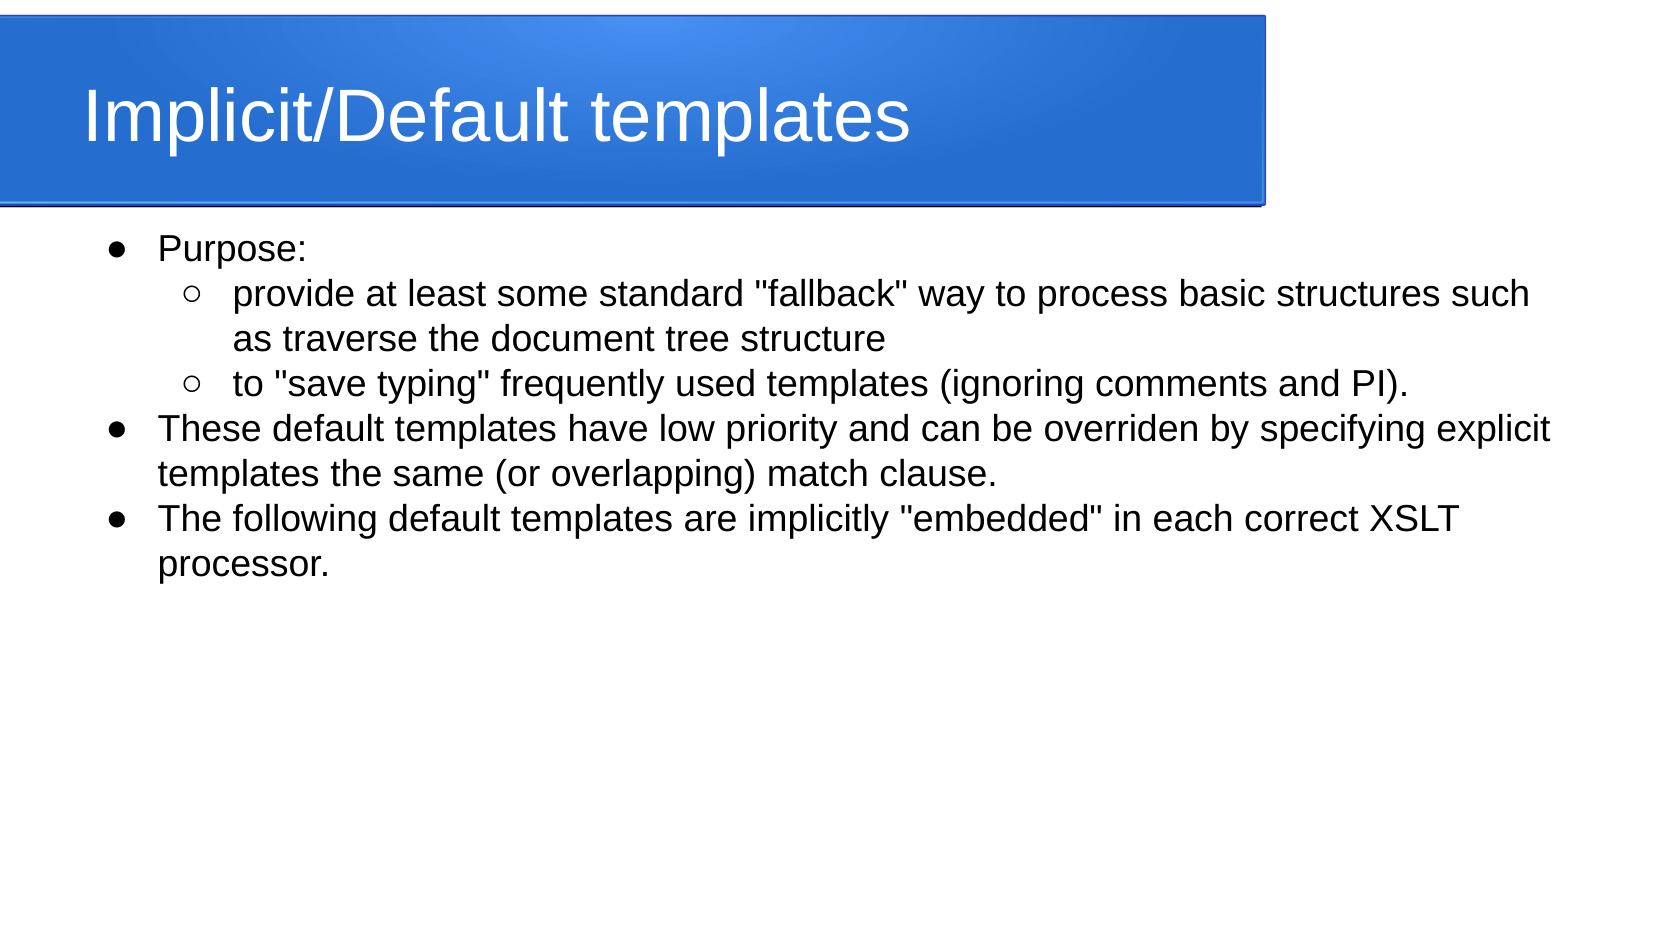

# Implicit/Default templates
Purpose:
provide at least some standard "fallback" way to process basic structures such as traverse the document tree structure
to "save typing" frequently used templates (ignoring comments and PI).
These default templates have low priority and can be overriden by specifying explicit templates the same (or overlapping) match clause.
The following default templates are implicitly "embedded" in each correct XSLT processor.